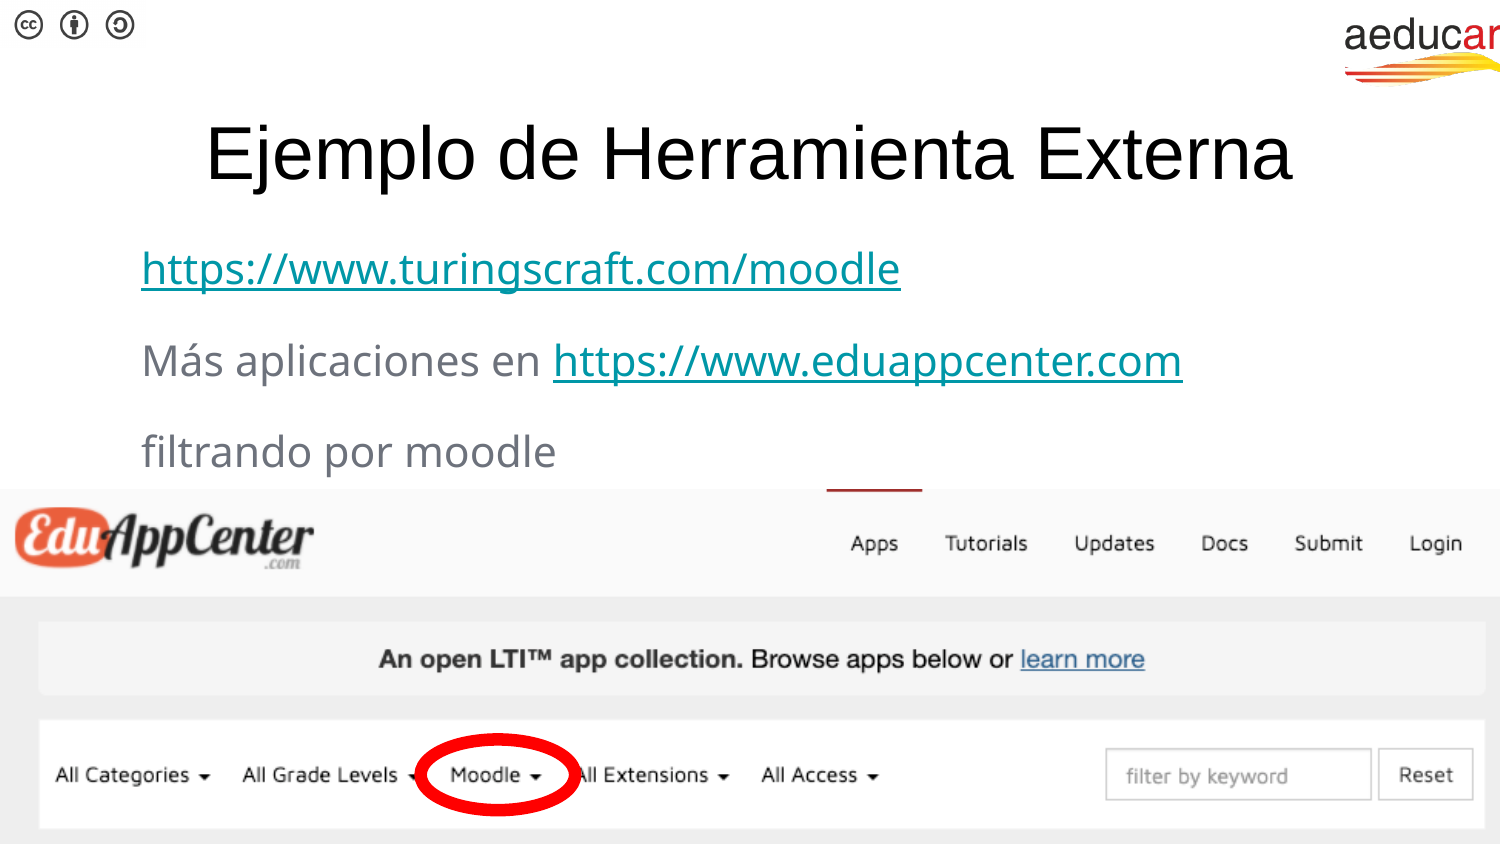

# Ejemplo de Herramienta Externa
https://www.turingscraft.com/moodle
Más aplicaciones en https://www.eduappcenter.com
filtrando por moodle